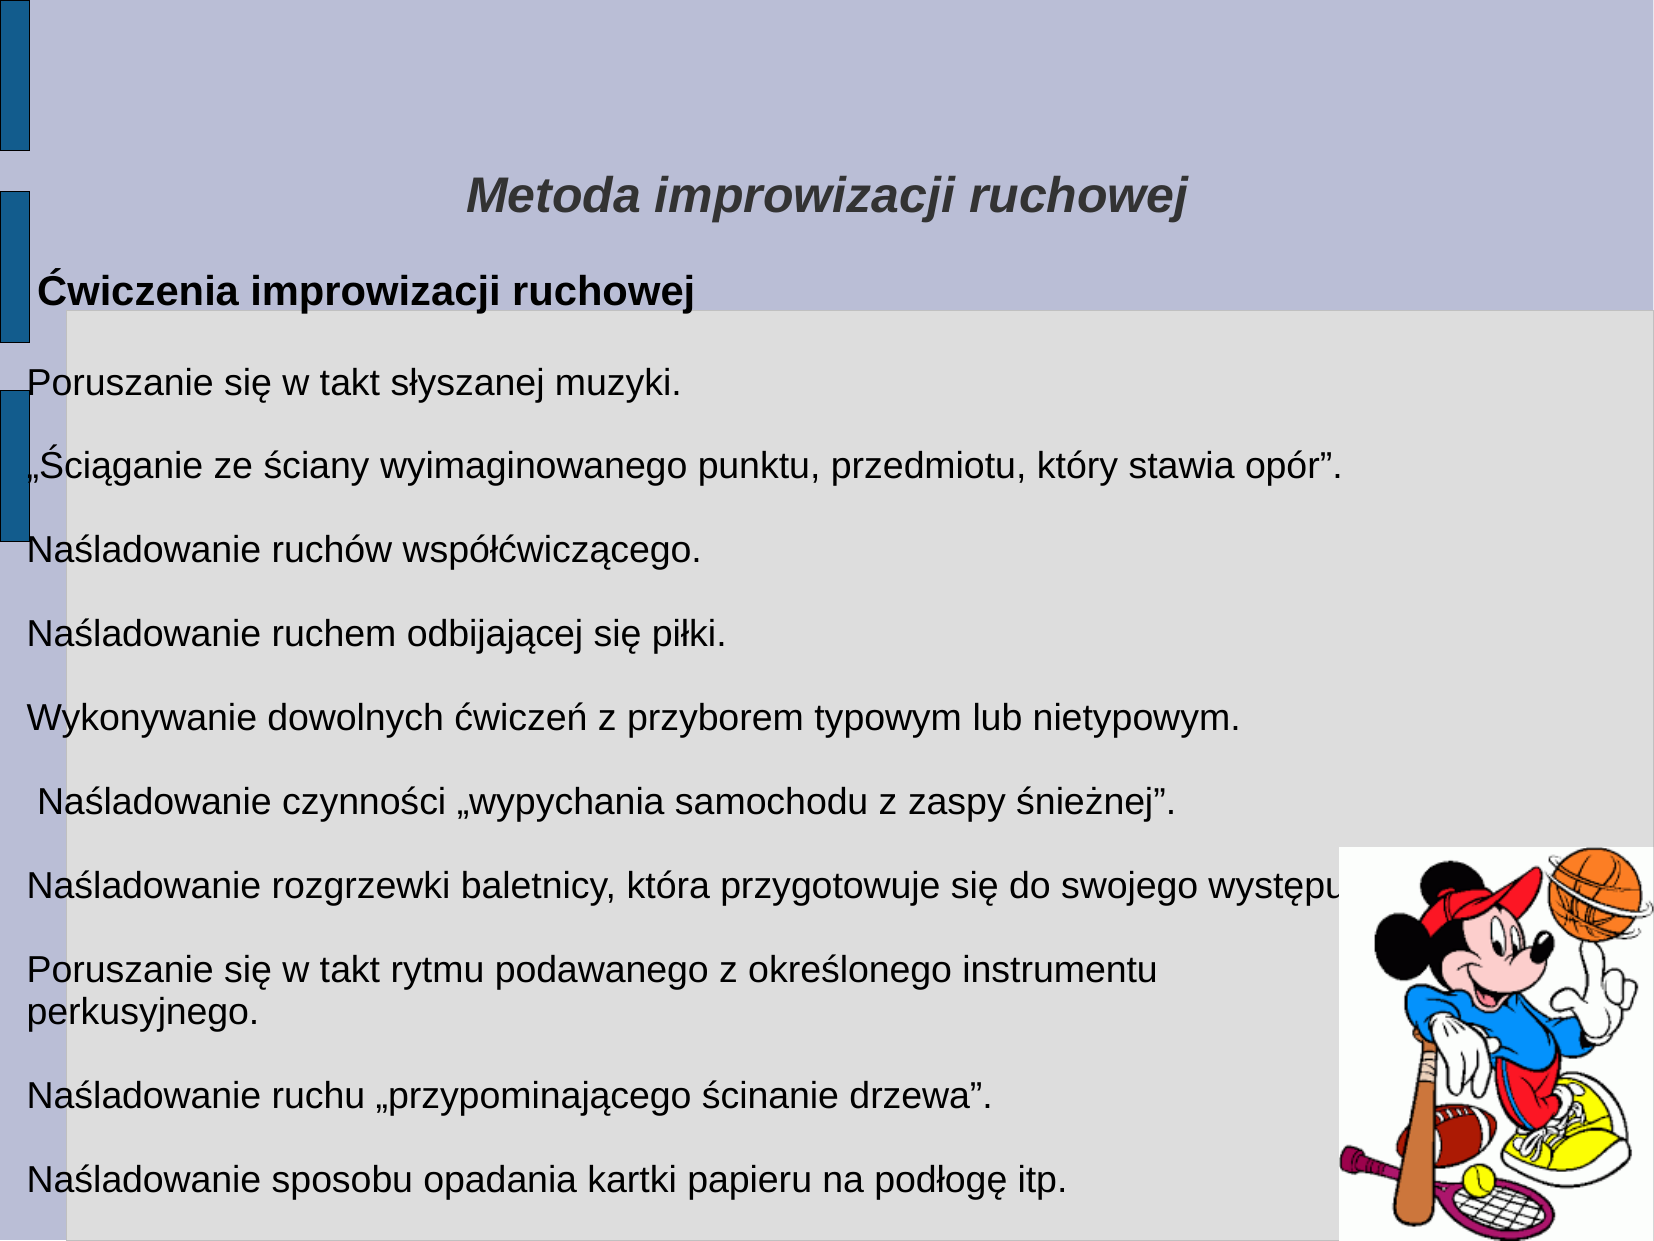

# Metoda improwizacji ruchowej
 Ćwiczenia improwizacji ruchowej
Poruszanie się w takt słyszanej muzyki.
„Ściąganie ze ściany wyimaginowanego punktu, przedmiotu, który stawia opór”.
Naśladowanie ruchów współćwiczącego.
Naśladowanie ruchem odbijającej się piłki.
Wykonywanie dowolnych ćwiczeń z przyborem typowym lub nietypowym.
 Naśladowanie czynności „wypychania samochodu z zaspy śnieżnej”.
Naśladowanie rozgrzewki baletnicy, która przygotowuje się do swojego występu.
Poruszanie się w takt rytmu podawanego z określonego instrumentu
perkusyjnego.
Naśladowanie ruchu „przypominającego ścinanie drzewa”.
Naśladowanie sposobu opadania kartki papieru na podłogę itp.